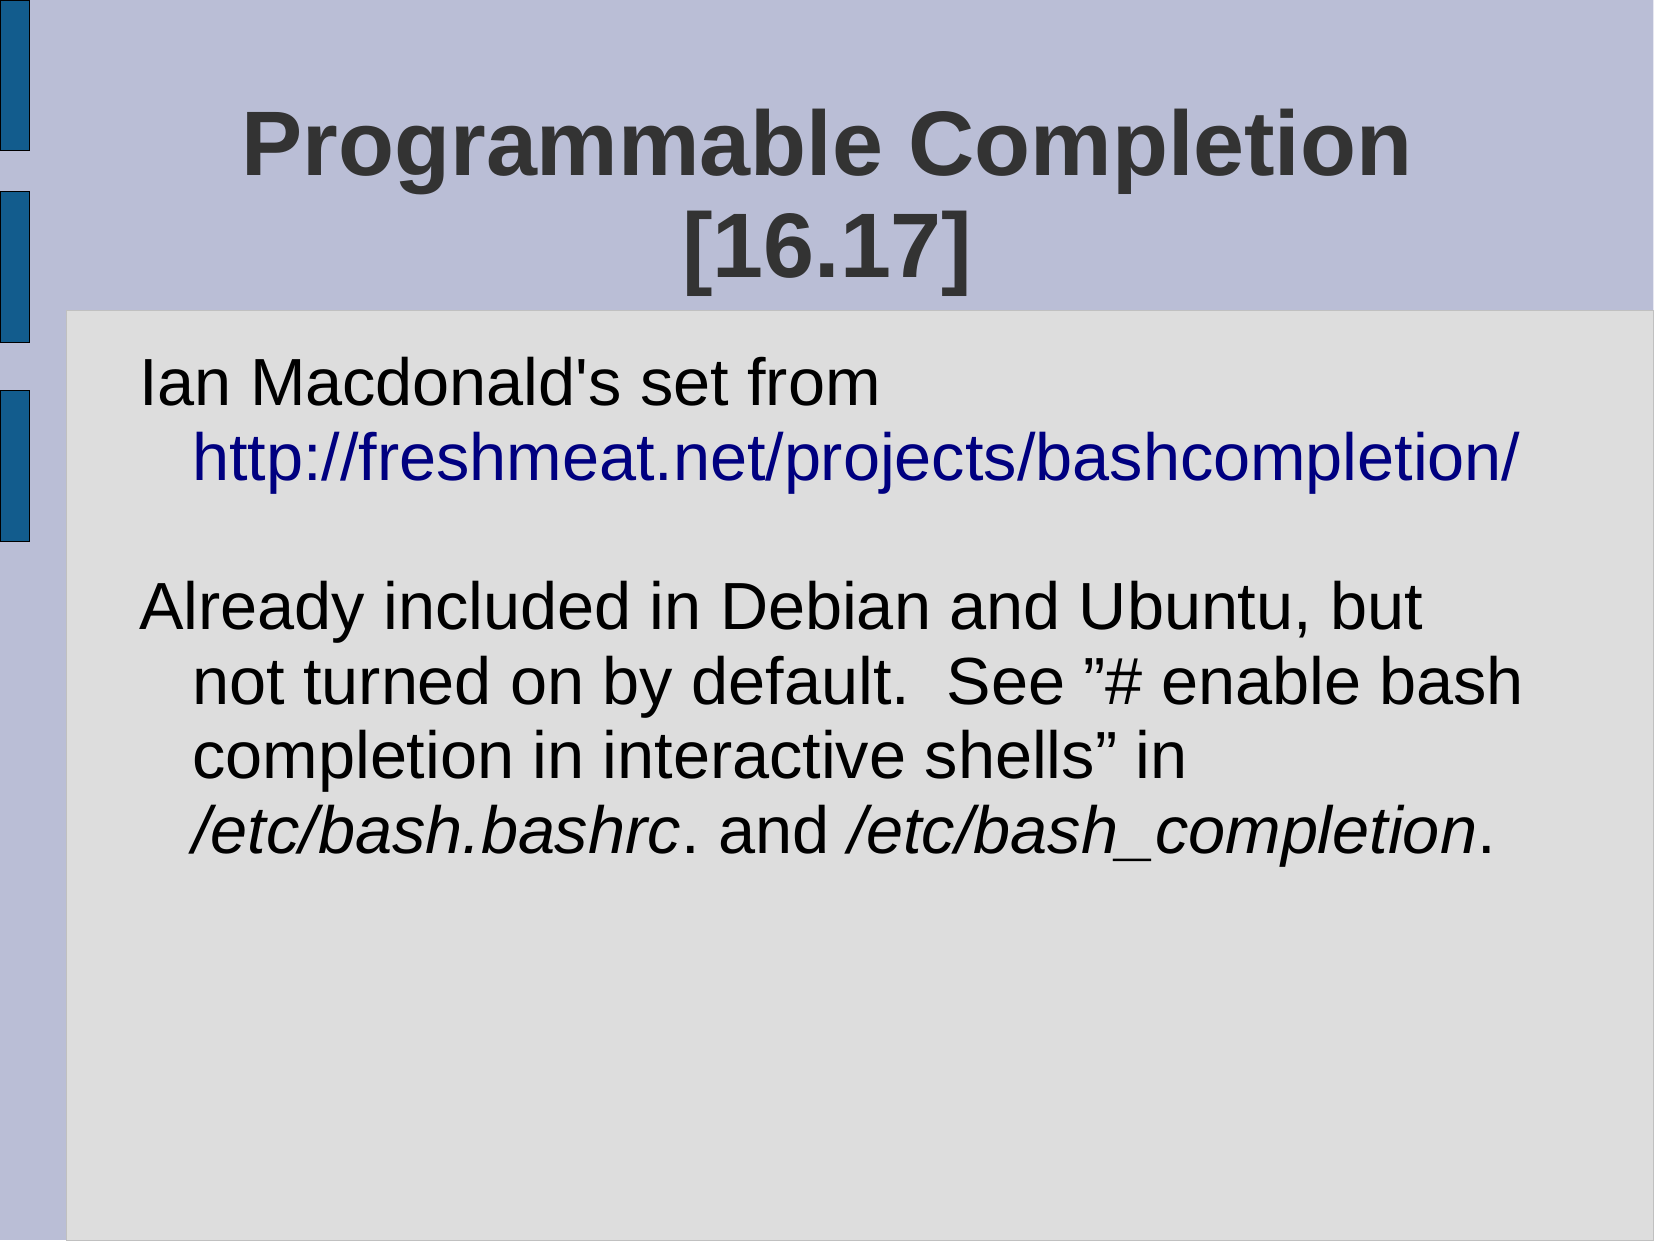

# Programmable Completion [16.17]
Ian Macdonald's set from http://freshmeat.net/projects/bashcompletion/
Already included in Debian and Ubuntu, but not turned on by default. See ”# enable bash completion in interactive shells” in /etc/bash.bashrc. and /etc/bash_completion.